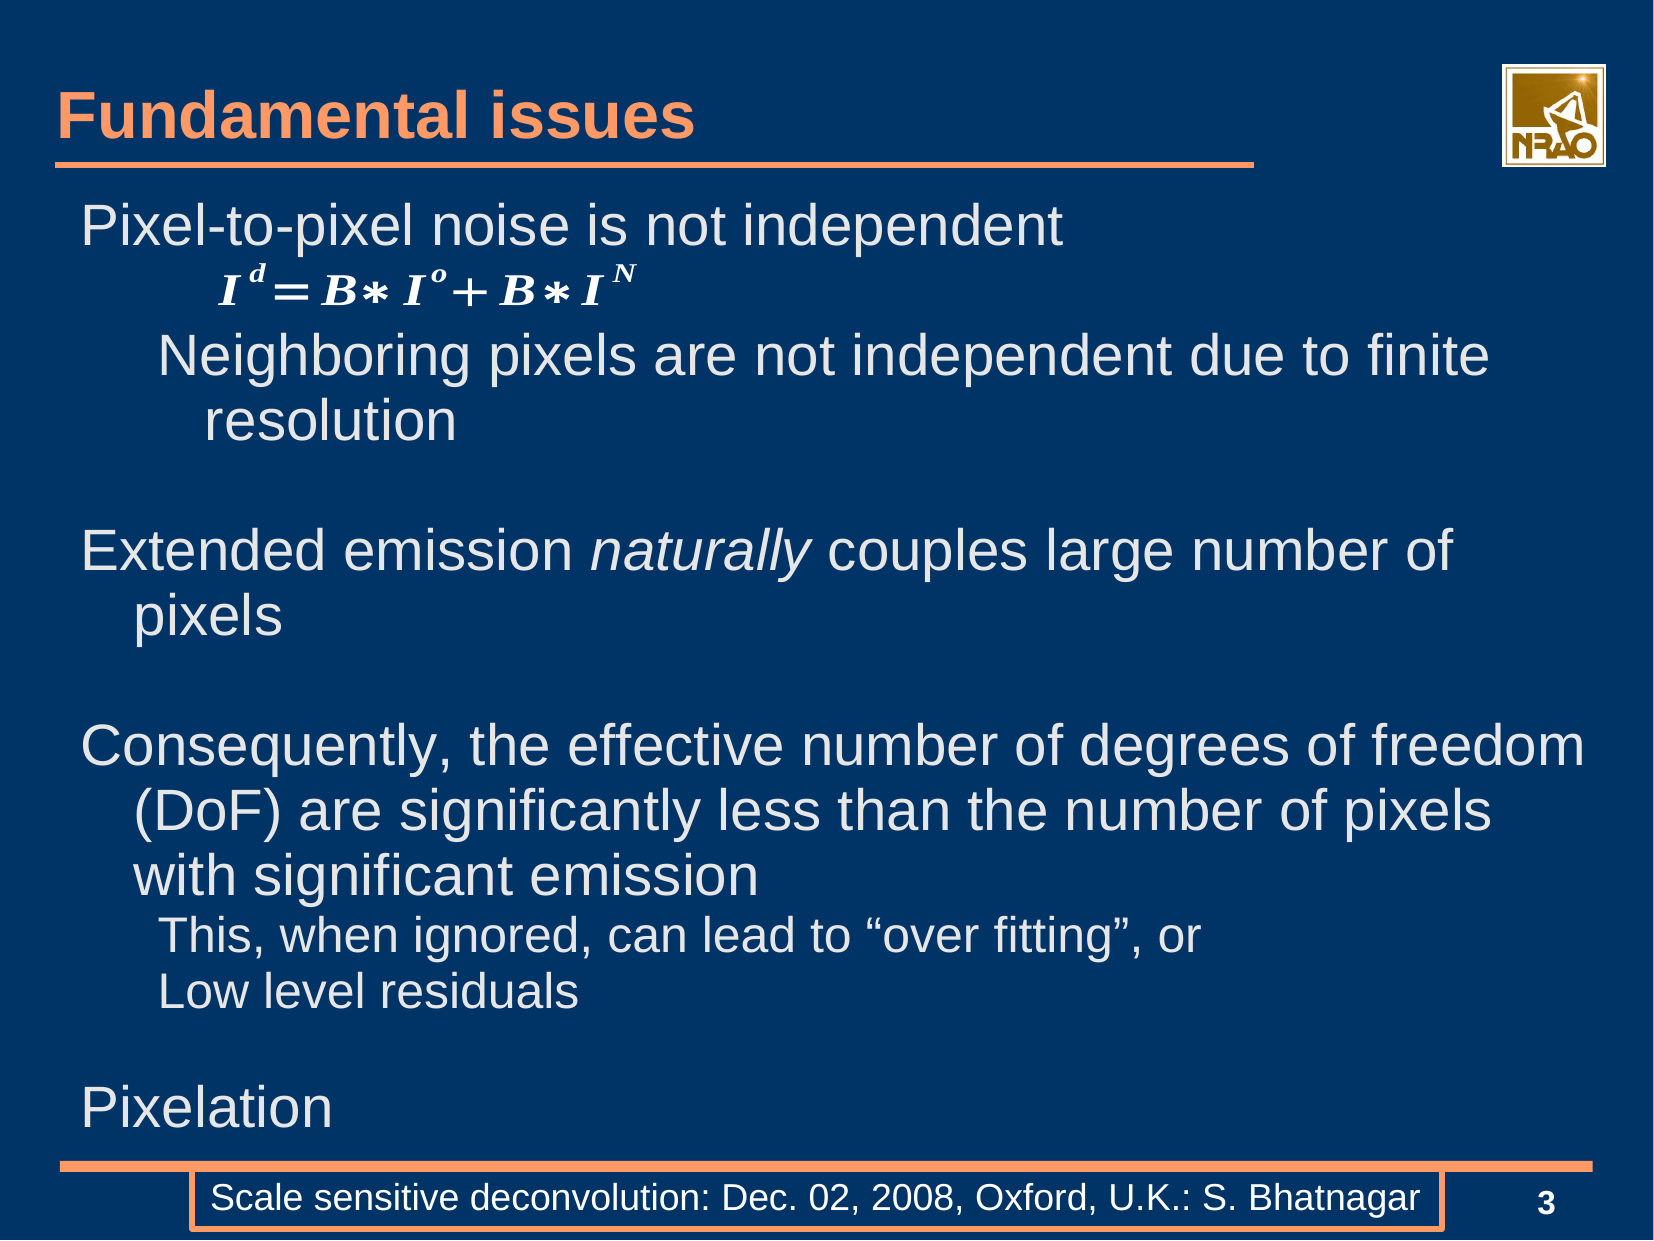

# Fundamental issues
Pixel-to-pixel noise is not independent
Neighboring pixels are not independent due to finite resolution
Extended emission naturally couples large number of pixels
Consequently, the effective number of degrees of freedom (DoF) are significantly less than the number of pixels with significant emission
This, when ignored, can lead to “over fitting”, or
Low level residuals
Pixelation